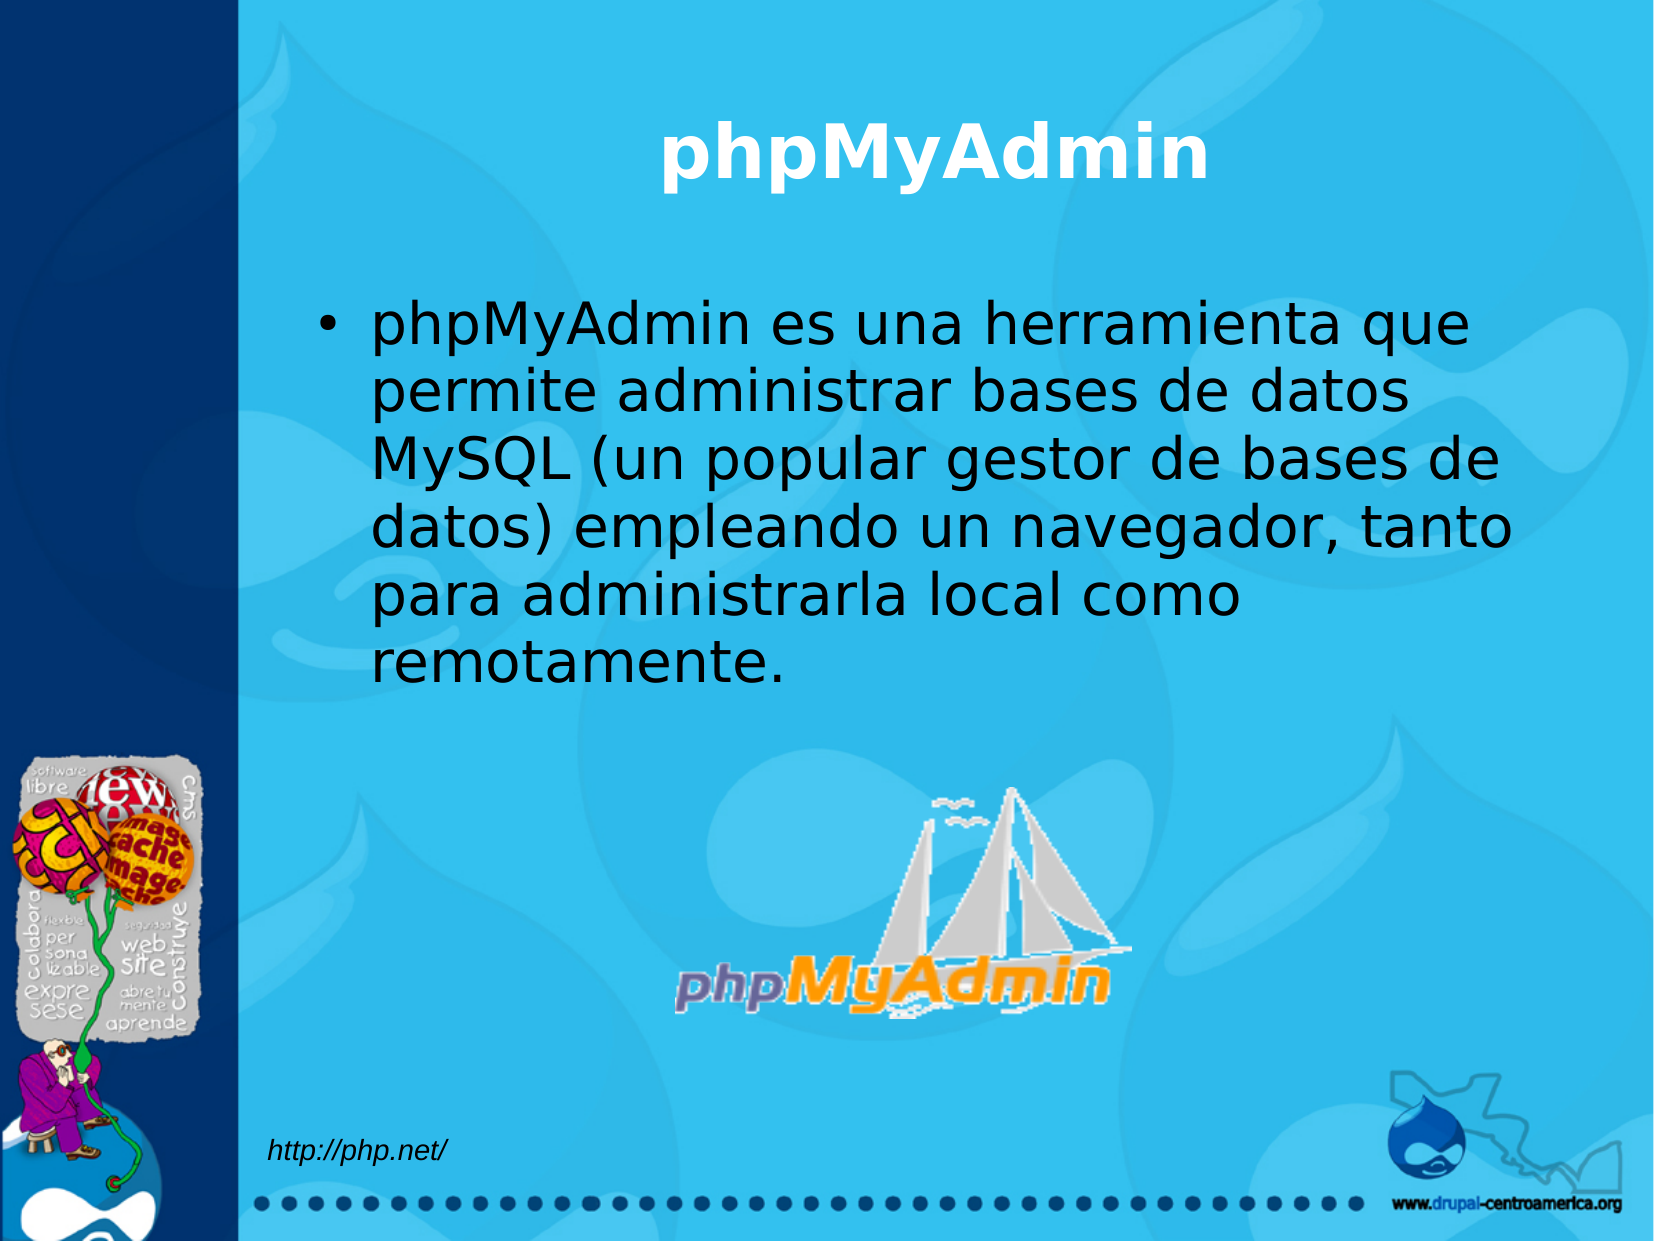

# phpMyAdmin
phpMyAdmin es una herramienta que permite administrar bases de datos MySQL (un popular gestor de bases de datos) empleando un navegador, tanto para administrarla local como remotamente.
http://php.net/